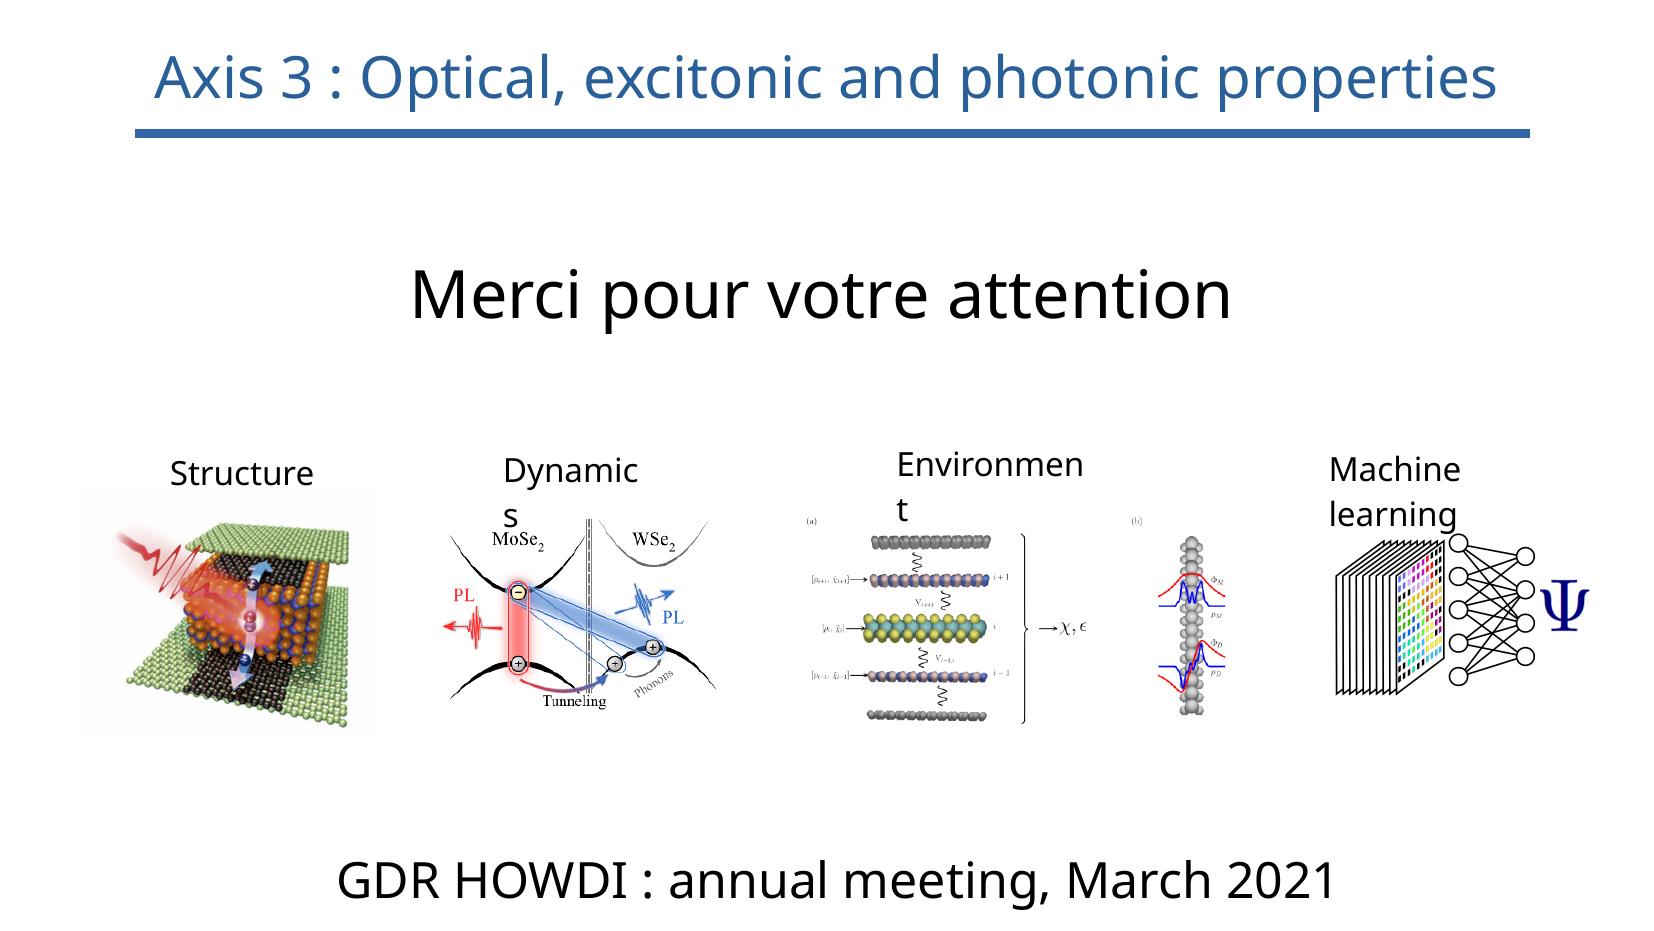

# Axis 3 : Optical, excitonic and photonic properties
Merci pour votre attention
Environment
Machine learning
Dynamics
Structure
GDR HOWDI : annual meeting, March 2021